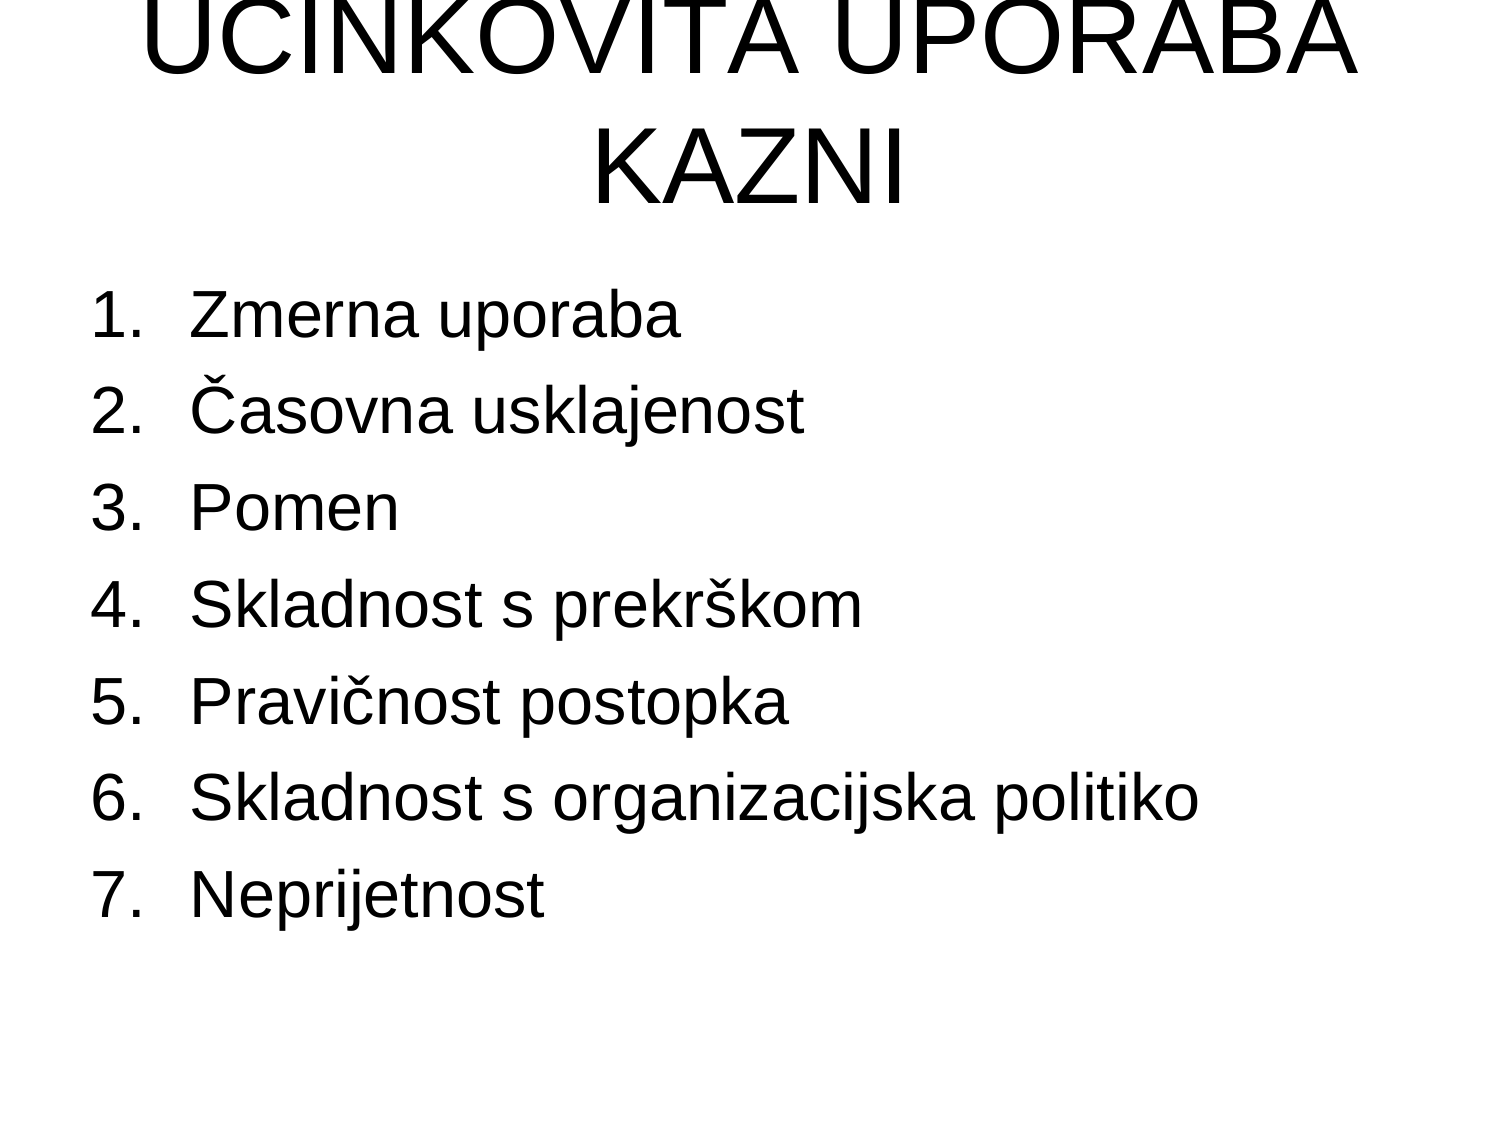

# UČINKOVITA UPORABA KAZNI
Zmerna uporaba
Časovna usklajenost
Pomen
Skladnost s prekrškom
Pravičnost postopka
Skladnost s organizacijska politiko
Neprijetnost